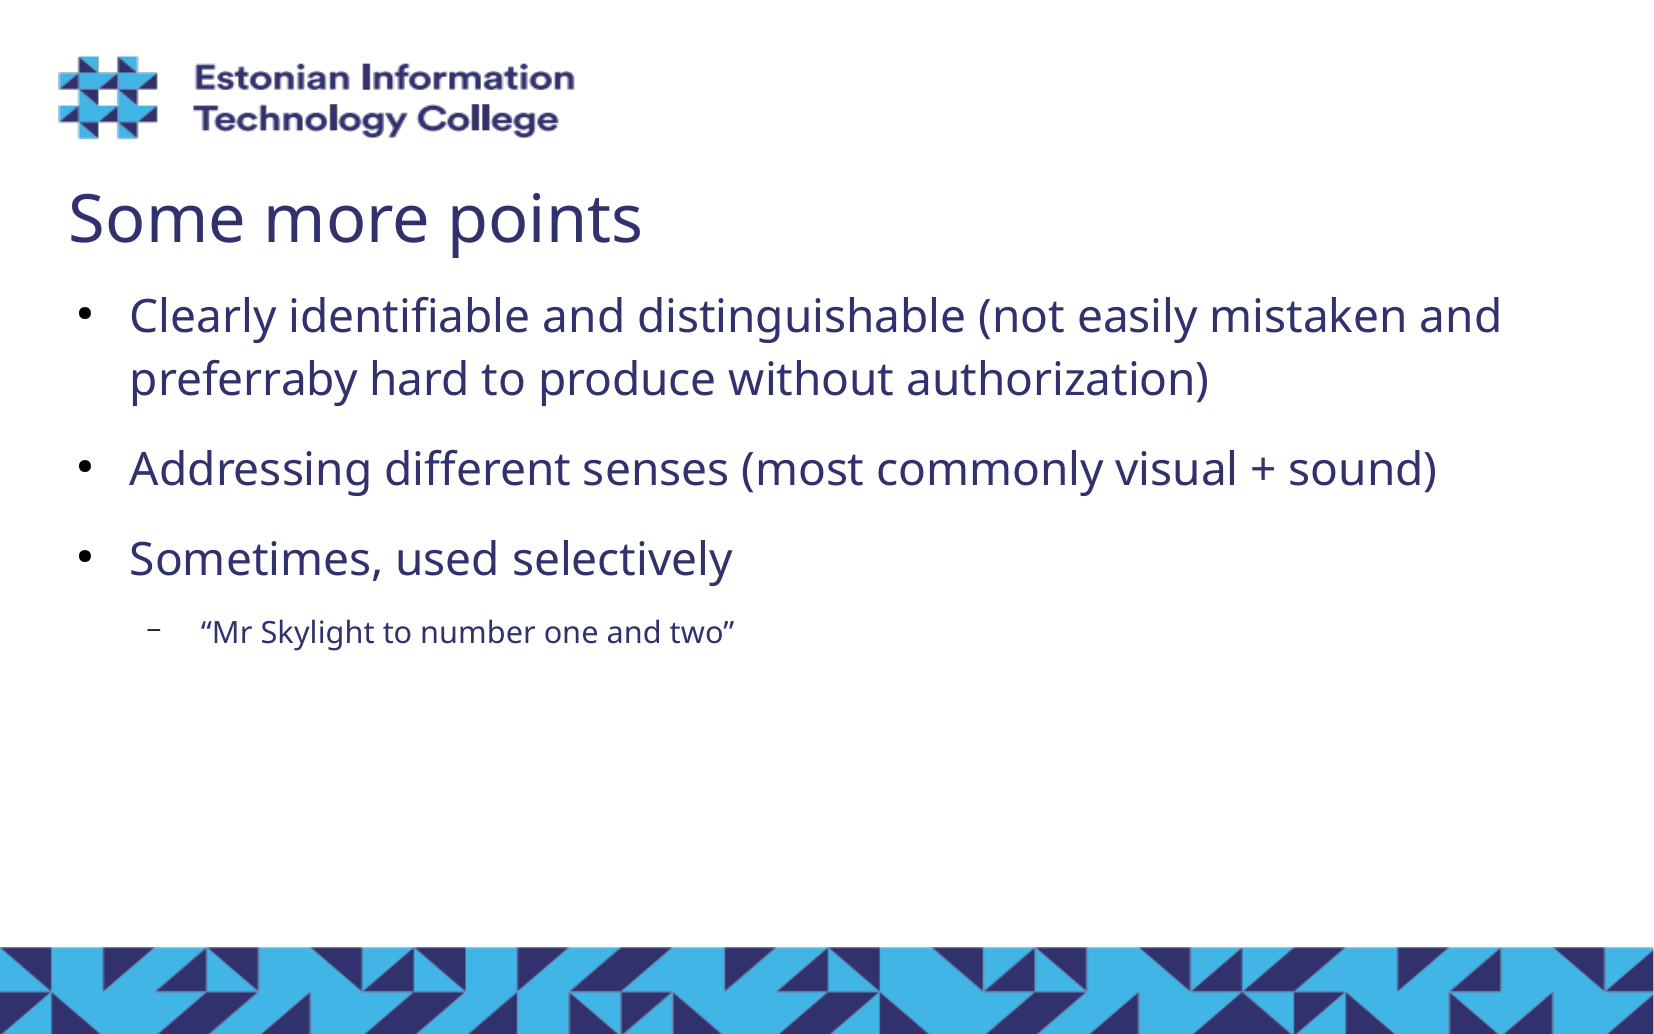

# Some more points
Clearly identifiable and distinguishable (not easily mistaken and preferraby hard to produce without authorization)
Addressing different senses (most commonly visual + sound)
Sometimes, used selectively
“Mr Skylight to number one and two”